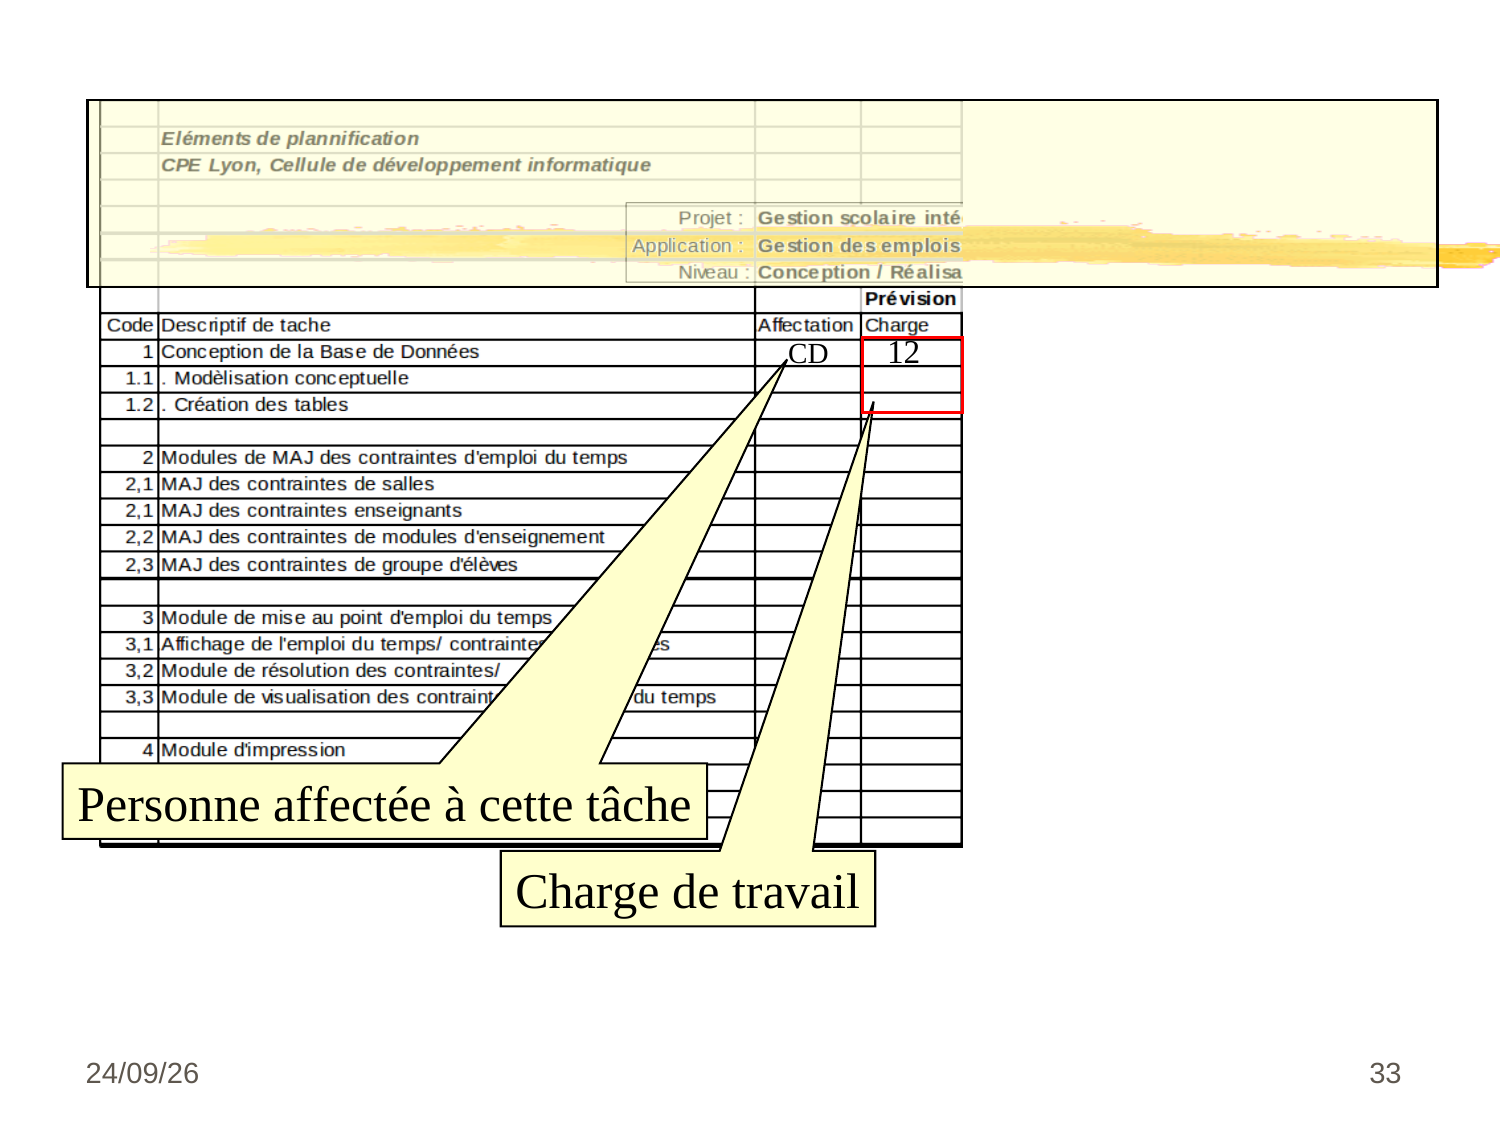

12
CD
Personne affectée à cette tâche
Charge de travail